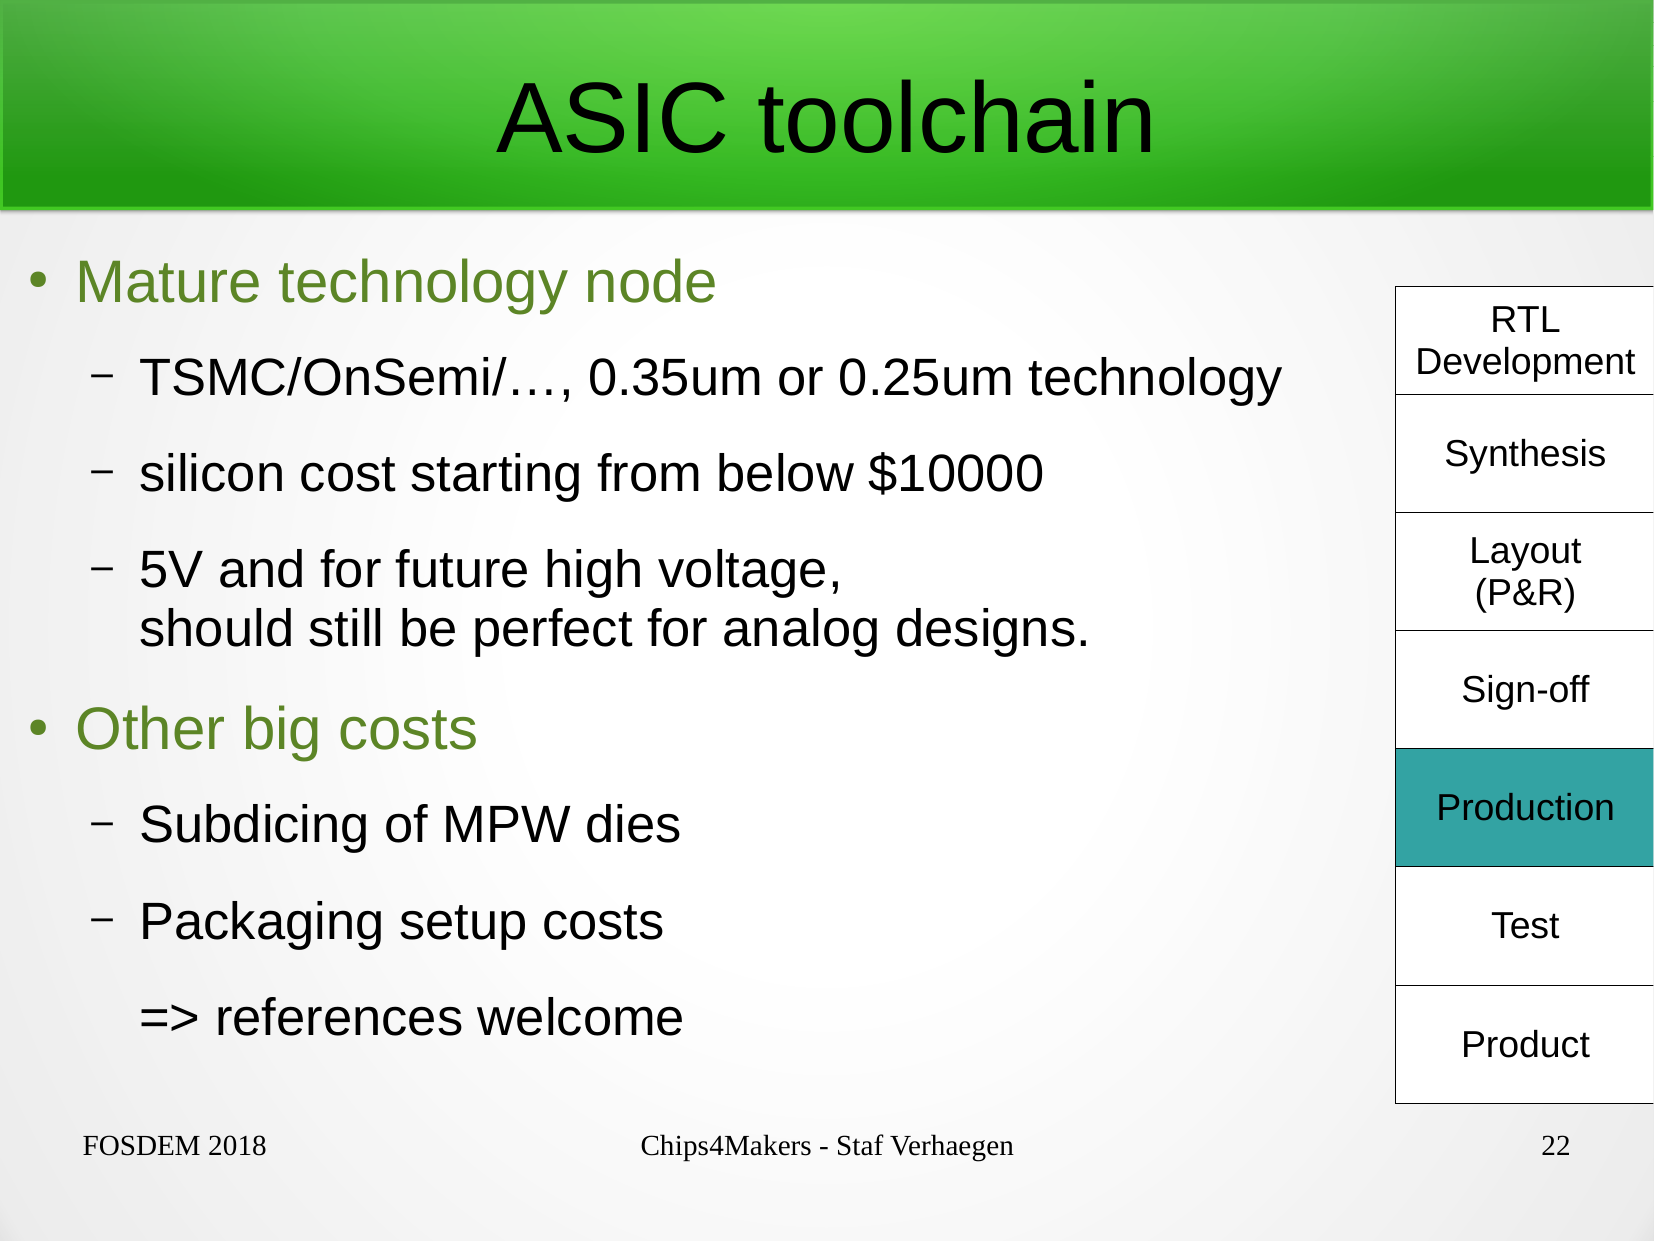

# ASIC toolchain
Mature technology node
TSMC/OnSemi/…, 0.35um or 0.25um technology
silicon cost starting from below $10000
5V and for future high voltage,
should still be perfect for analog designs.
Other big costs
Subdicing of MPW dies
Packaging setup costs
=> references welcome
| RTL Development |
| --- |
| Synthesis |
| Layout (P&R) |
| Sign-off |
| Production |
| Test |
| Product |
FOSDEM 2018
Chips4Makers - Staf Verhaegen
22